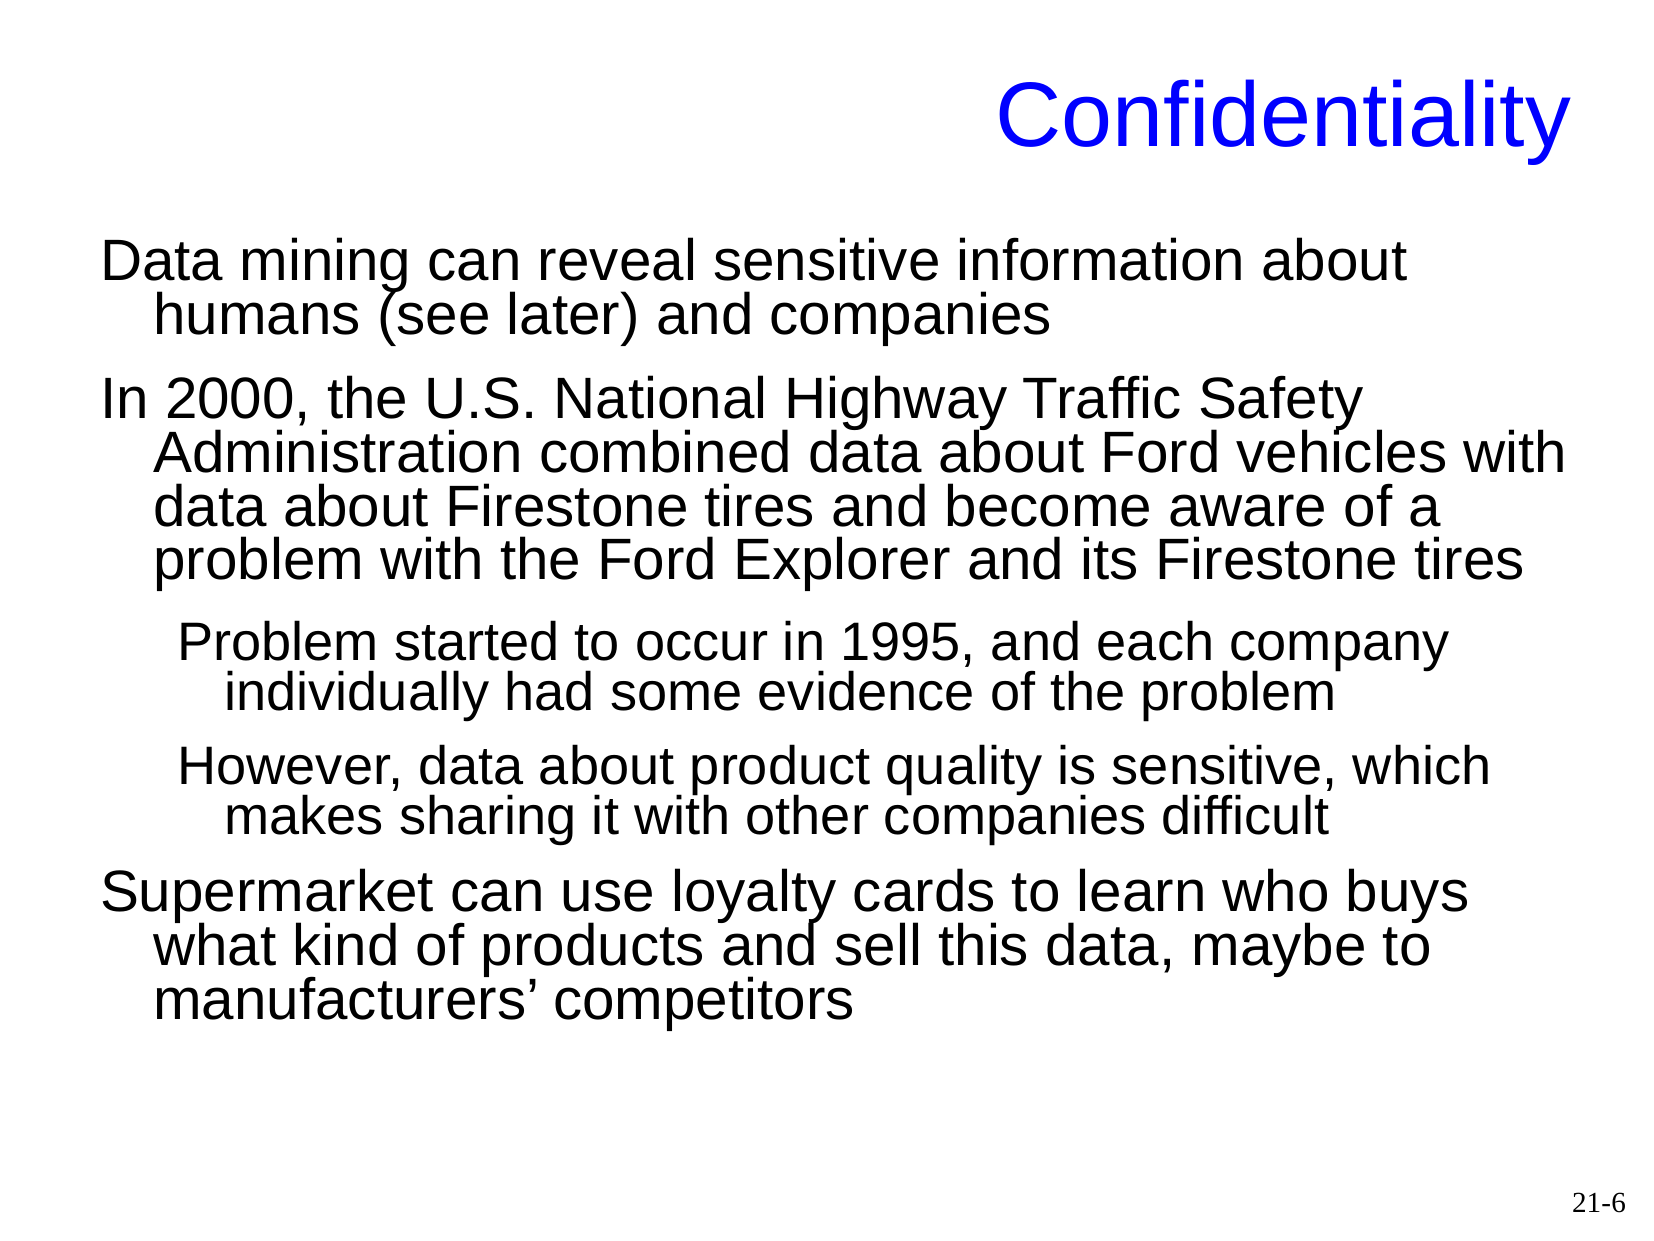

# Confidentiality
Data mining can reveal sensitive information about humans (see later) and companies
In 2000, the U.S. National Highway Traffic Safety Administration combined data about Ford vehicles with data about Firestone tires and become aware of a problem with the Ford Explorer and its Firestone tires
Problem started to occur in 1995, and each company individually had some evidence of the problem
However, data about product quality is sensitive, which makes sharing it with other companies difficult
Supermarket can use loyalty cards to learn who buys what kind of products and sell this data, maybe to manufacturers’ competitors